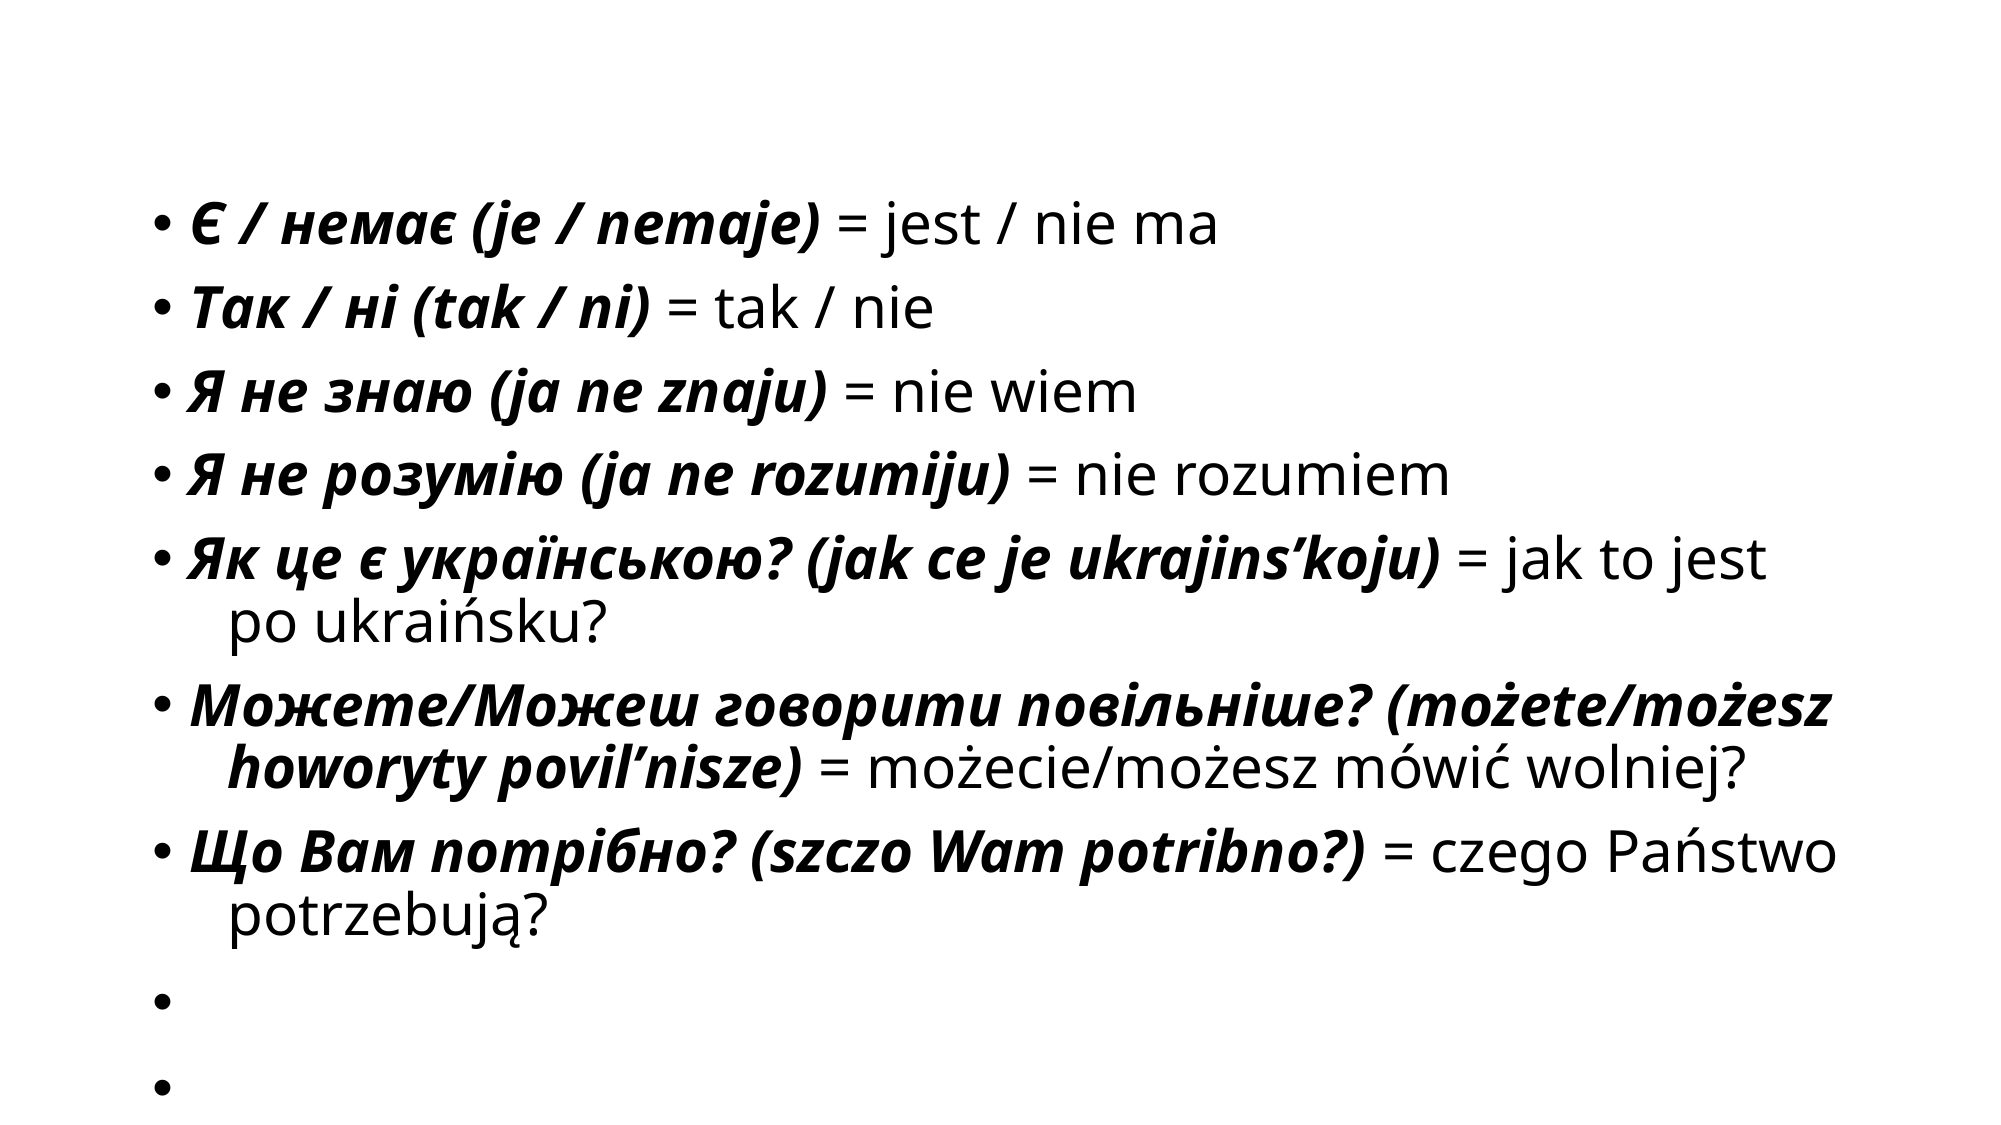

#
Є / немає (je / nemaje) = jest / nie ma
Так / ні (tak / ni) = tak / nie
Я не знаю (ja ne znaju) = nie wiem
Я не розумію (ja ne rozumiju) = nie rozumiem
Як це є українською? (jak ce je ukrajins’koju) = jak to jest po ukraińsku?
Можете/Mожеш говорити повільніше? (możete/możesz howoryty povilʹnisze) = możecie/możesz mówić wolniej?
Що Вам потрібно? (szczo Wam potribno?) = czego Państwo potrzebują?